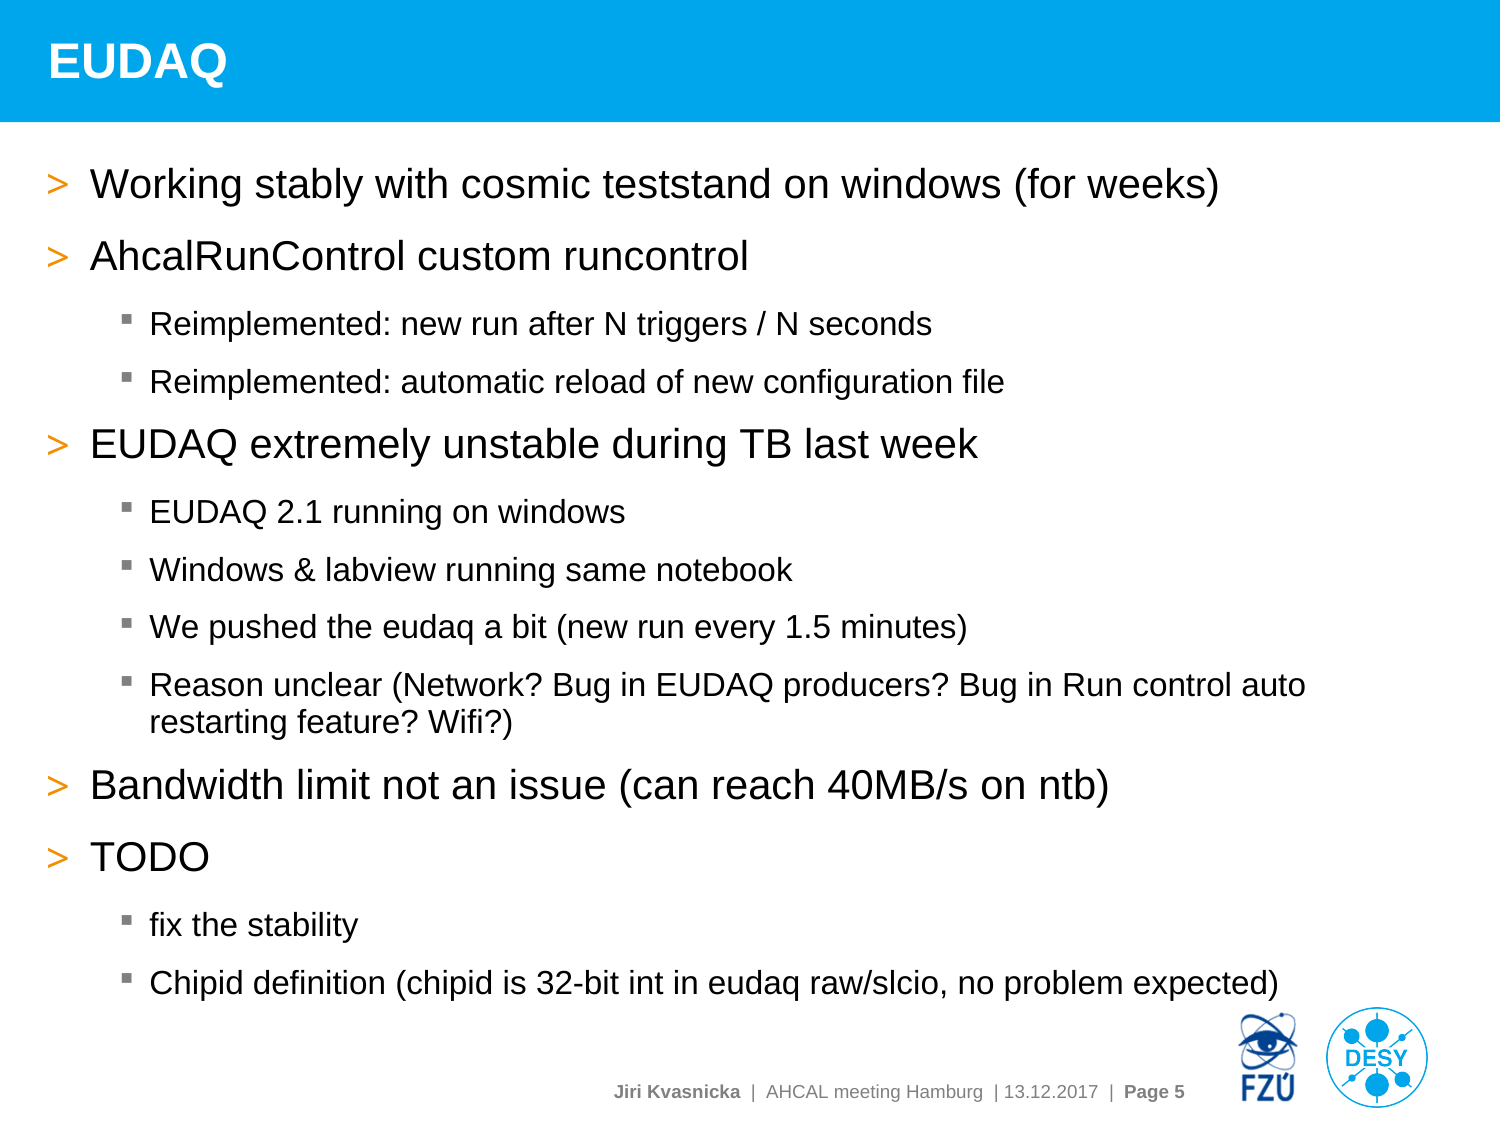

# EUDAQ
Working stably with cosmic teststand on windows (for weeks)
AhcalRunControl custom runcontrol
Reimplemented: new run after N triggers / N seconds
Reimplemented: automatic reload of new configuration file
EUDAQ extremely unstable during TB last week
EUDAQ 2.1 running on windows
Windows & labview running same notebook
We pushed the eudaq a bit (new run every 1.5 minutes)
Reason unclear (Network? Bug in EUDAQ producers? Bug in Run control auto restarting feature? Wifi?)
Bandwidth limit not an issue (can reach 40MB/s on ntb)
TODO
fix the stability
Chipid definition (chipid is 32-bit int in eudaq raw/slcio, no problem expected)